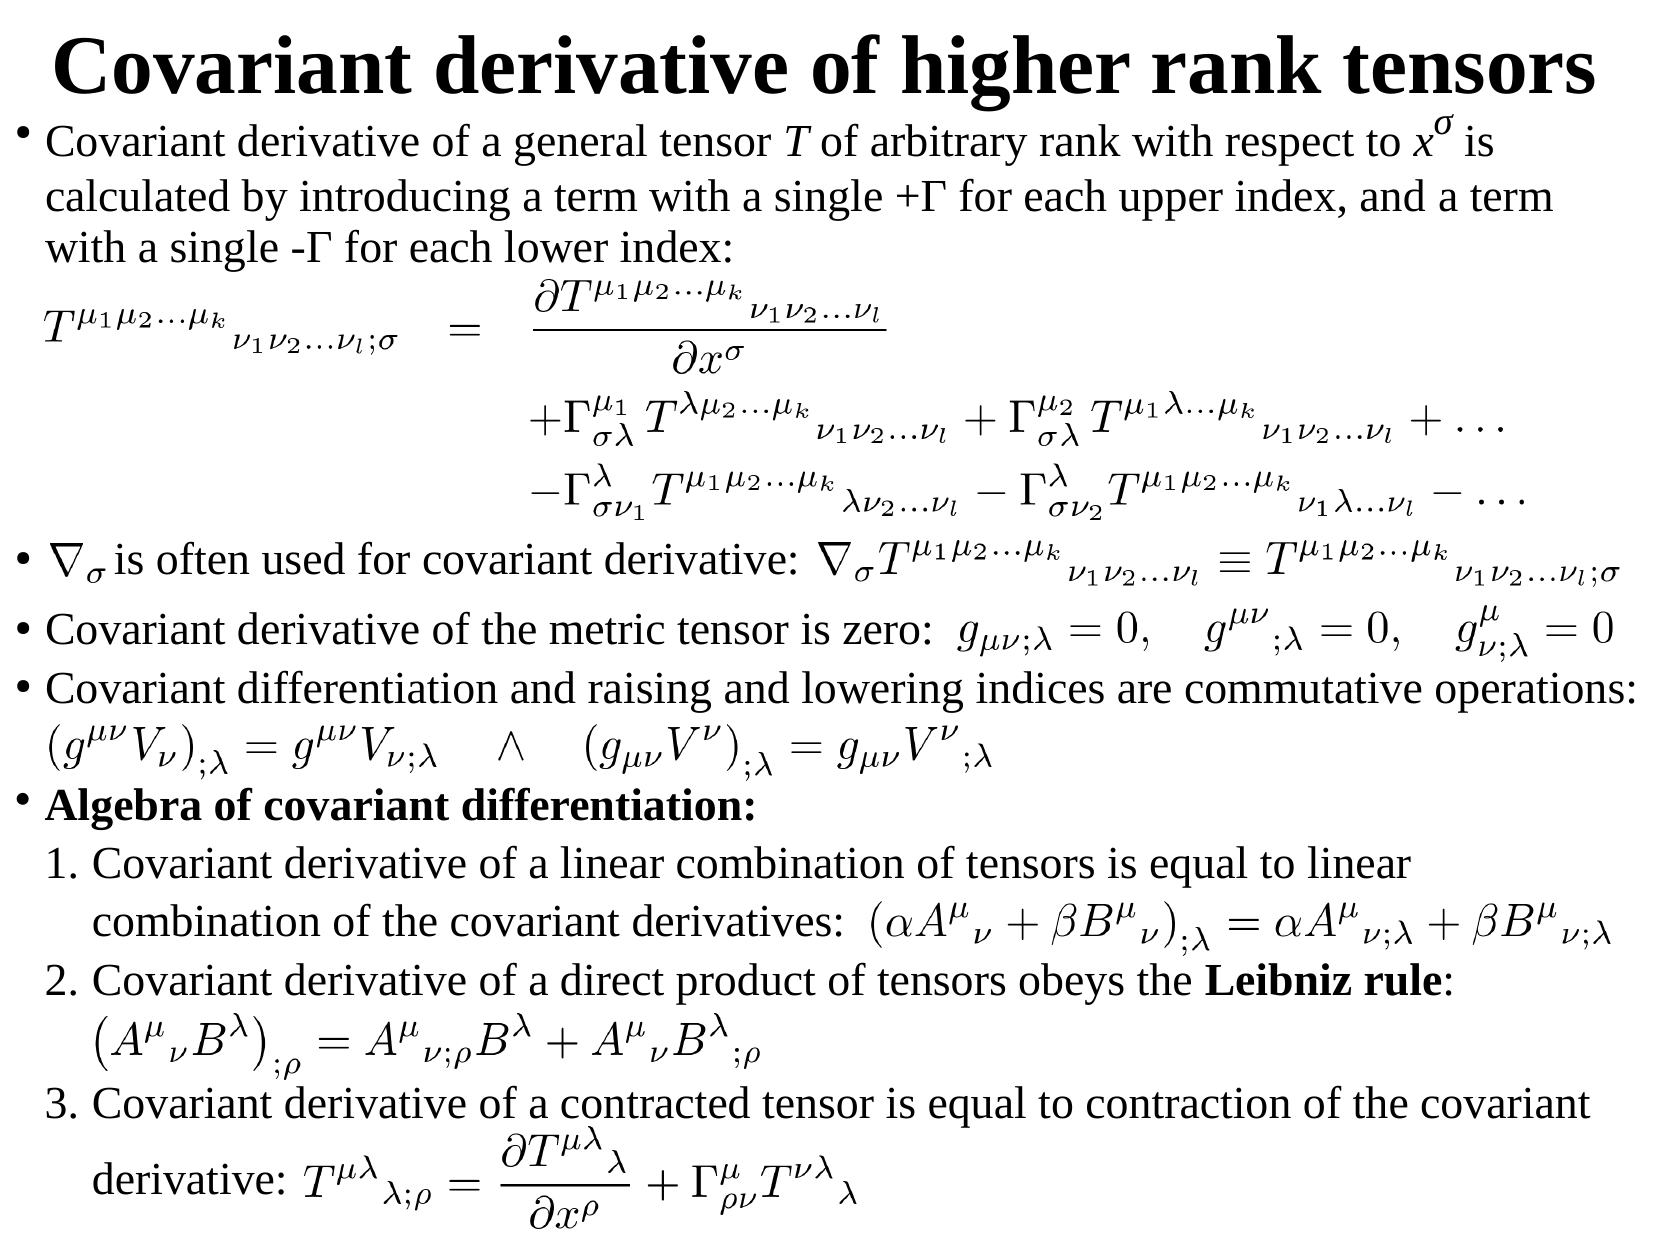

# Covariant derivative of higher rank tensors
Covariant derivative of a general tensor T of arbitrary rank with respect to xσ is calculated by introducing a term with a single +Γ for each upper index, and a term with a single -Γ for each lower index:
 is often used for covariant derivative:
Covariant derivative of the metric tensor is zero:
Covariant differentiation and raising and lowering indices are commutative operations:
Algebra of covariant differentiation:
Covariant derivative of a linear combination of tensors is equal to linear combination of the covariant derivatives:
Covariant derivative of a direct product of tensors obeys the Leibniz rule:
Covariant derivative of a contracted tensor is equal to contraction of the covariant derivative: